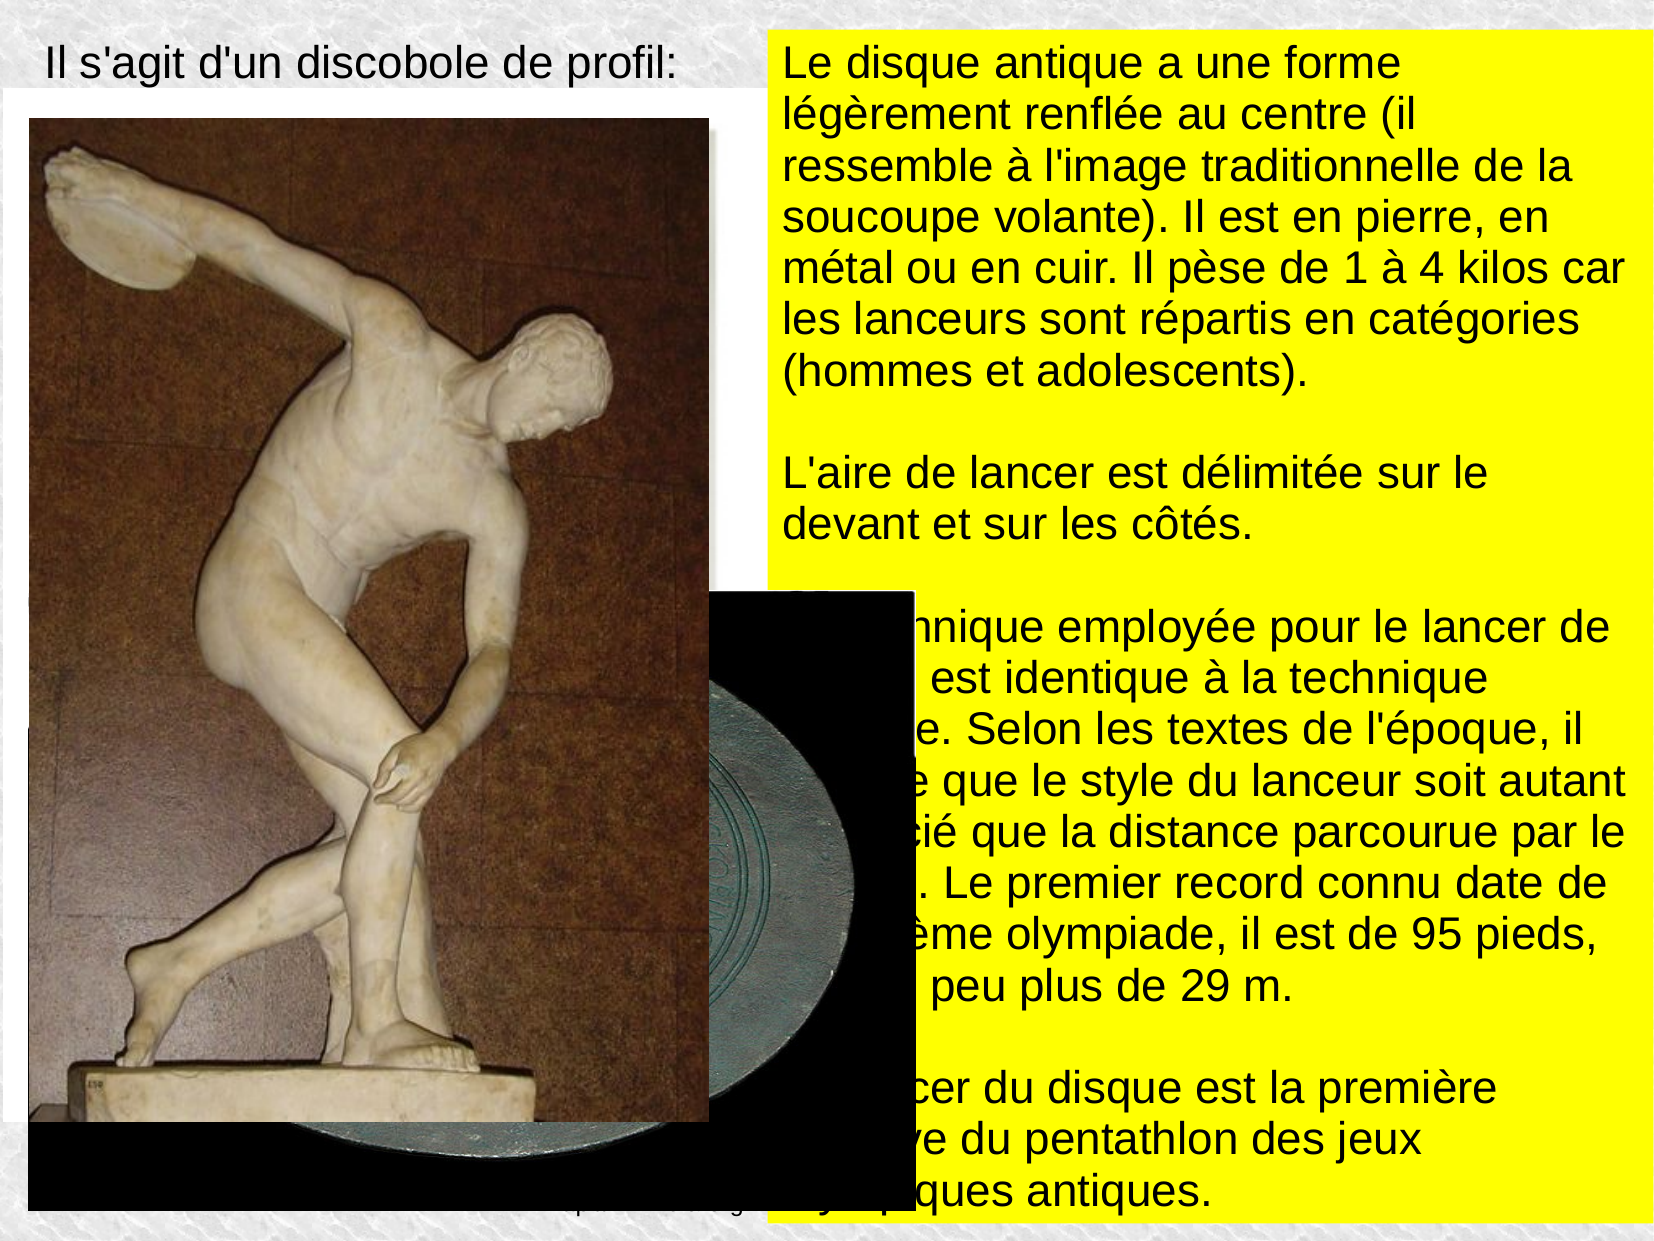

Il s'agit d'un discobole de profil:
Le disque antique a une forme légèrement renflée au centre (il ressemble à l'image traditionnelle de la soucoupe volante). Il est en pierre, en métal ou en cuir. Il pèse de 1 à 4 kilos car les lanceurs sont répartis en catégories (hommes et adolescents).
L'aire de lancer est délimitée sur le devant et sur les côtés.
La technique employée pour le lancer de disque est identique à la technique actuelle. Selon les textes de l'époque, il semble que le style du lanceur soit autant apprécié que la distance parcourue par le disque. Le premier record connu date de la 70 ième olympiade, il est de 95 pieds, soit un peu plus de 29 m.
Le lancer du disque est la première épreuve du pentathlon des jeux olympiques antiques.
http://fr.vikidia.org